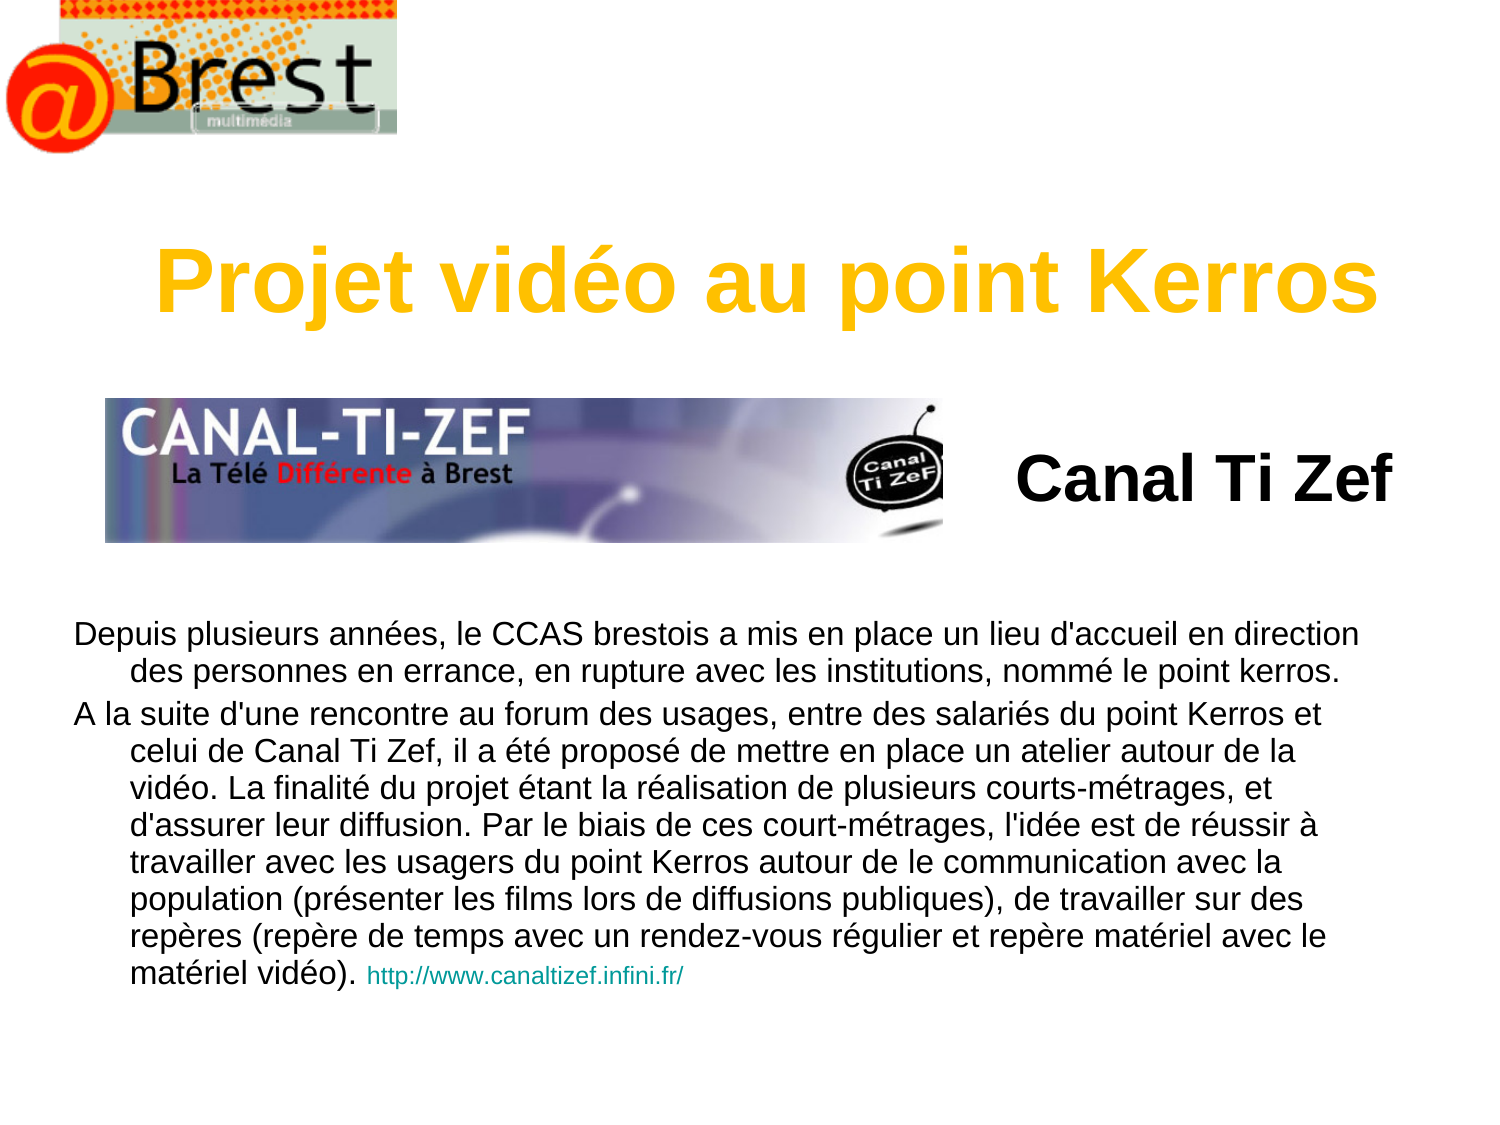

# Projet vidéo au point Kerros
Canal Ti Zef
Depuis plusieurs années, le CCAS brestois a mis en place un lieu d'accueil en direction des personnes en errance, en rupture avec les institutions, nommé le point kerros.
A la suite d'une rencontre au forum des usages, entre des salariés du point Kerros et celui de Canal Ti Zef, il a été proposé de mettre en place un atelier autour de la vidéo. La finalité du projet étant la réalisation de plusieurs courts-métrages, et d'assurer leur diffusion. Par le biais de ces court-métrages, l'idée est de réussir à travailler avec les usagers du point Kerros autour de le communication avec la population (présenter les films lors de diffusions publiques), de travailler sur des repères (repère de temps avec un rendez-vous régulier et repère matériel avec le matériel vidéo). http://www.canaltizef.infini.fr/